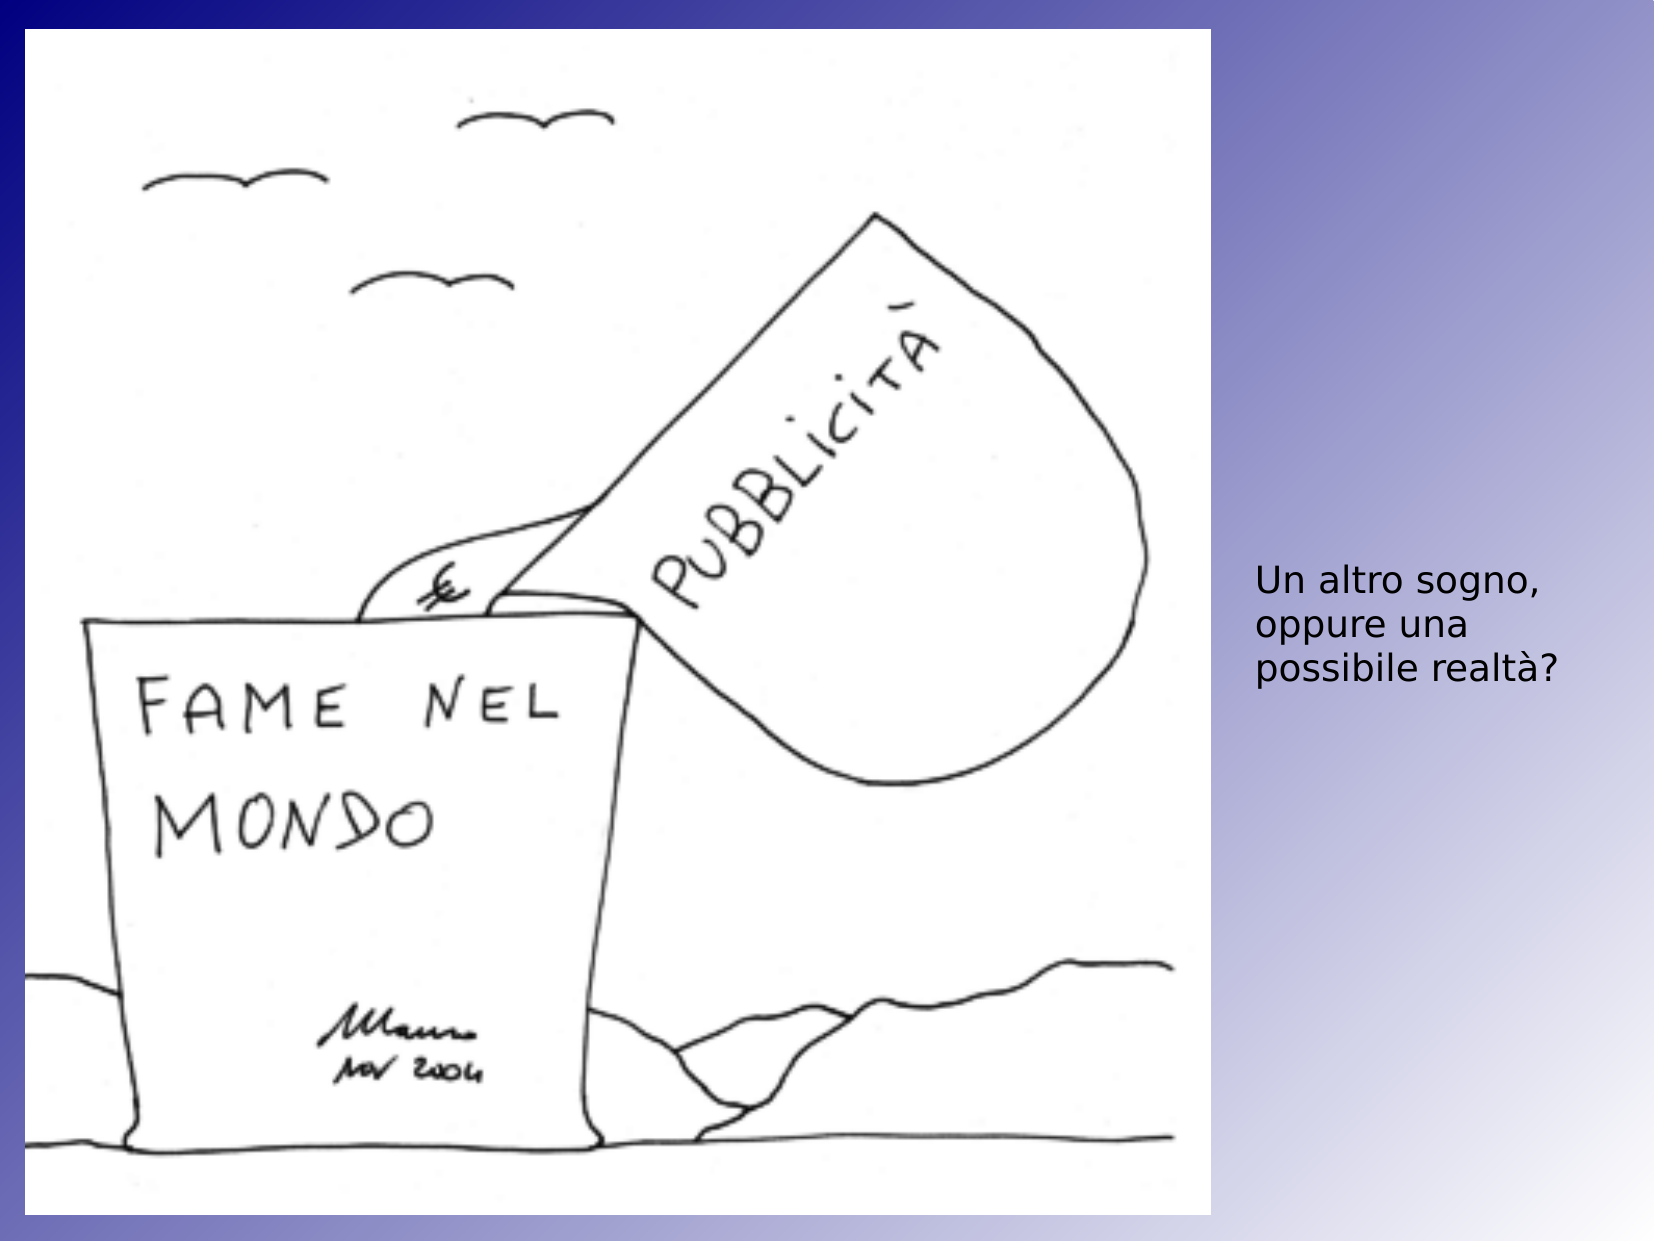

Un altro sogno, oppure una possibile realtà?